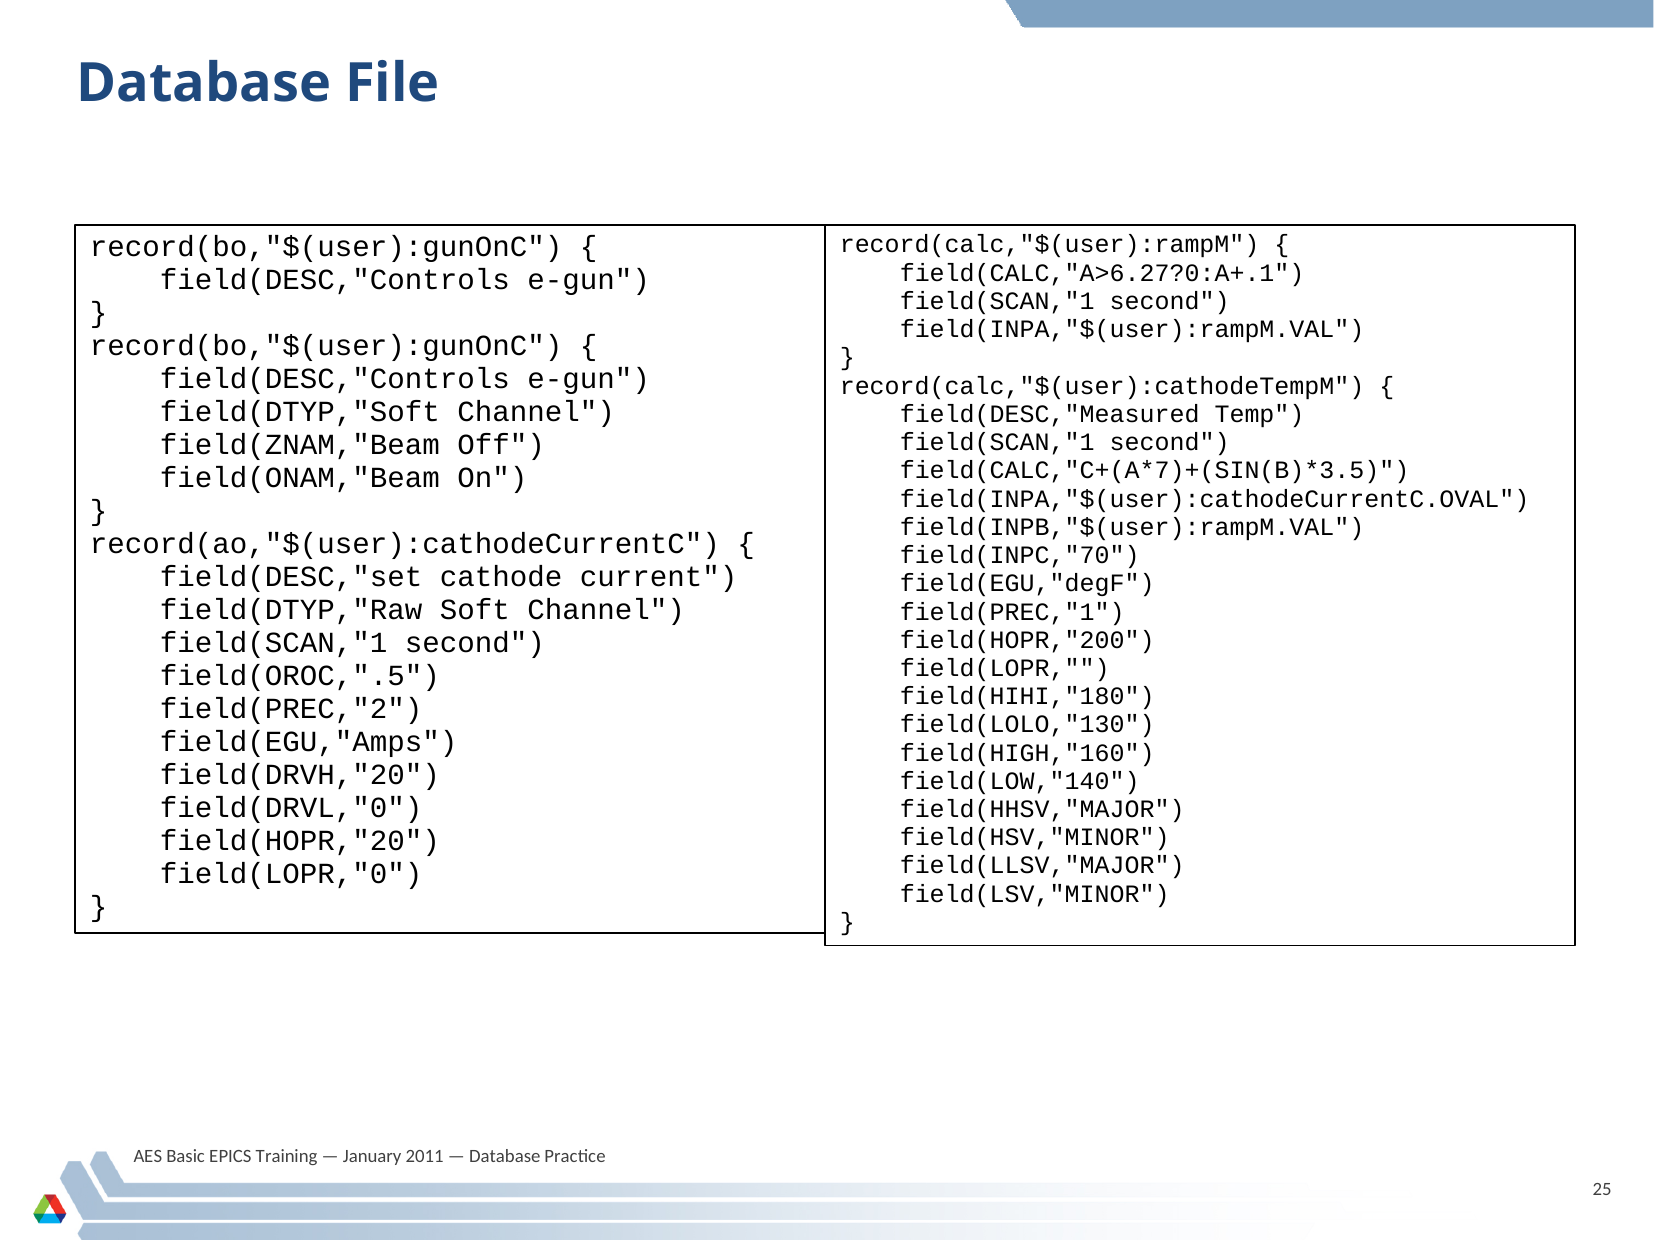

# Database File
record(bo,"$(user):gunOnC") {
 field(DESC,"Controls e-gun")
}
record(bo,"$(user):gunOnC") {
 field(DESC,"Controls e-gun")
 field(DTYP,"Soft Channel")
 field(ZNAM,"Beam Off")
 field(ONAM,"Beam On")
}
record(ao,"$(user):cathodeCurrentC") {
 field(DESC,"set cathode current")
 field(DTYP,"Raw Soft Channel")
 field(SCAN,"1 second")
 field(OROC,".5")
 field(PREC,"2")
 field(EGU,"Amps")
 field(DRVH,"20")
 field(DRVL,"0")
 field(HOPR,"20")
 field(LOPR,"0")
}
record(calc,"$(user):rampM") {
 field(CALC,"A>6.27?0:A+.1")
 field(SCAN,"1 second")
 field(INPA,"$(user):rampM.VAL")
}
record(calc,"$(user):cathodeTempM") {
 field(DESC,"Measured Temp")
 field(SCAN,"1 second")
 field(CALC,"C+(A*7)+(SIN(B)*3.5)")
 field(INPA,"$(user):cathodeCurrentC.OVAL")
 field(INPB,"$(user):rampM.VAL")
 field(INPC,"70")
 field(EGU,"degF")
 field(PREC,"1")
 field(HOPR,"200")
 field(LOPR,"")
 field(HIHI,"180")
 field(LOLO,"130")
 field(HIGH,"160")
 field(LOW,"140")
 field(HHSV,"MAJOR")
 field(HSV,"MINOR")
 field(LLSV,"MAJOR")
 field(LSV,"MINOR")
}
AES Basic EPICS Training — January 2011 — Database Practice
25